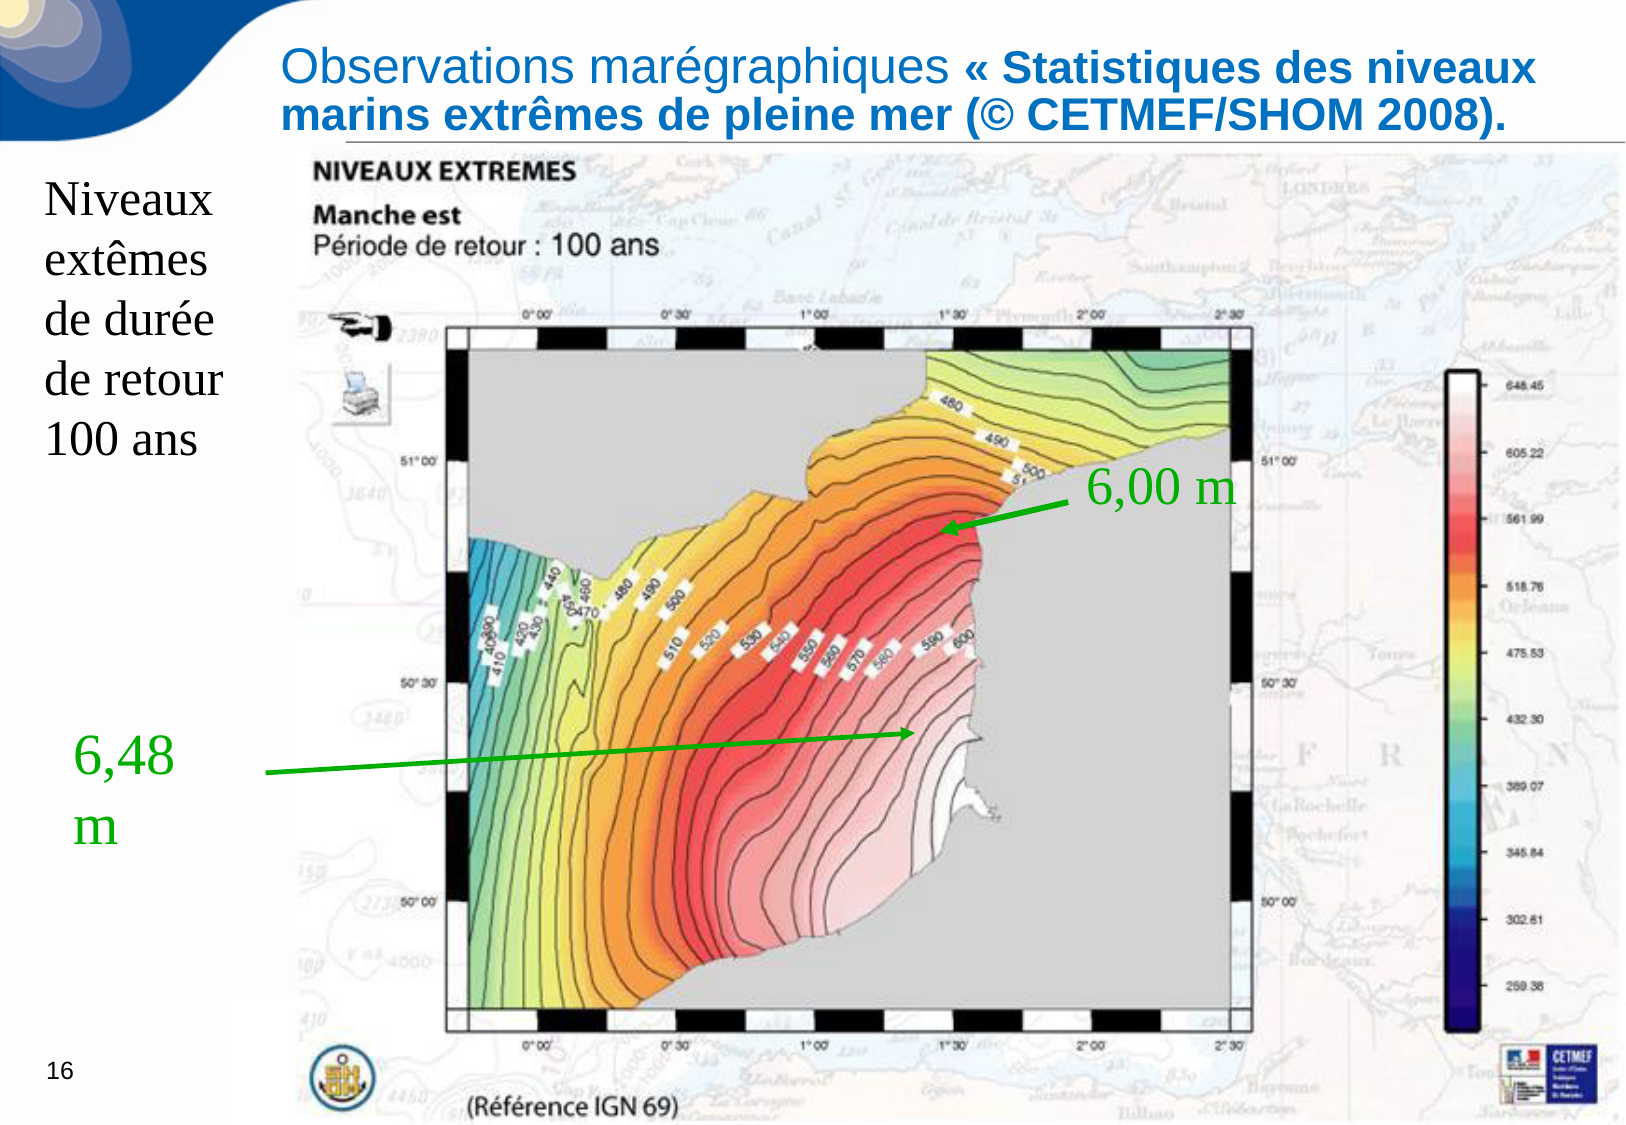

# Observations marégraphiques « Statistiques des niveaux marins extrêmes de pleine mer (© CETMEF/SHOM 2008).
Niveaux extêmes de durée de retour 100 ans
6,00 m
6,48 m